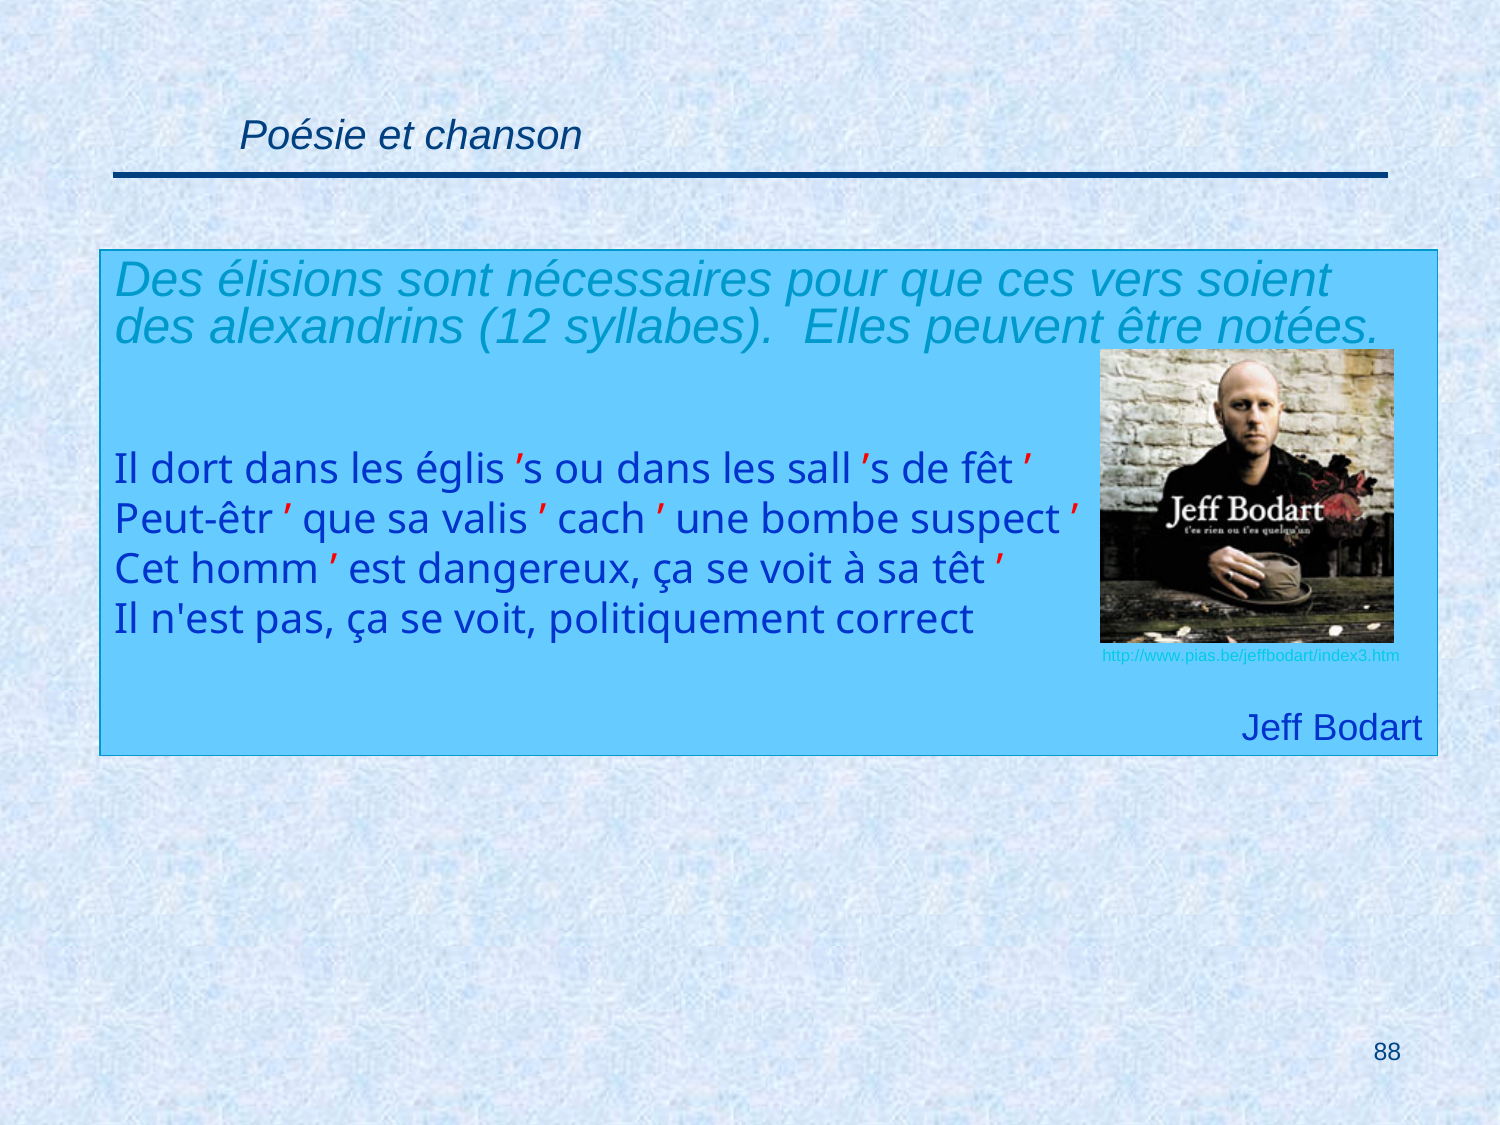

Poésie et chanson
Des élisions sont nécessaires pour que ces vers soient des alexandrins (12 syllabes). Elles peuvent être notées.
Il dort dans les églis ’s ou dans les sall ’s de fêt ’
Peut-êtr ’ que sa valis ’ cach ’ une bombe suspect ’
Cet homm ’ est dangereux, ça se voit à sa têt ’
Il n'est pas, ça se voit, politiquement correct
Jeff Bodart
http://www.pias.be/jeffbodart/index3.htm
88